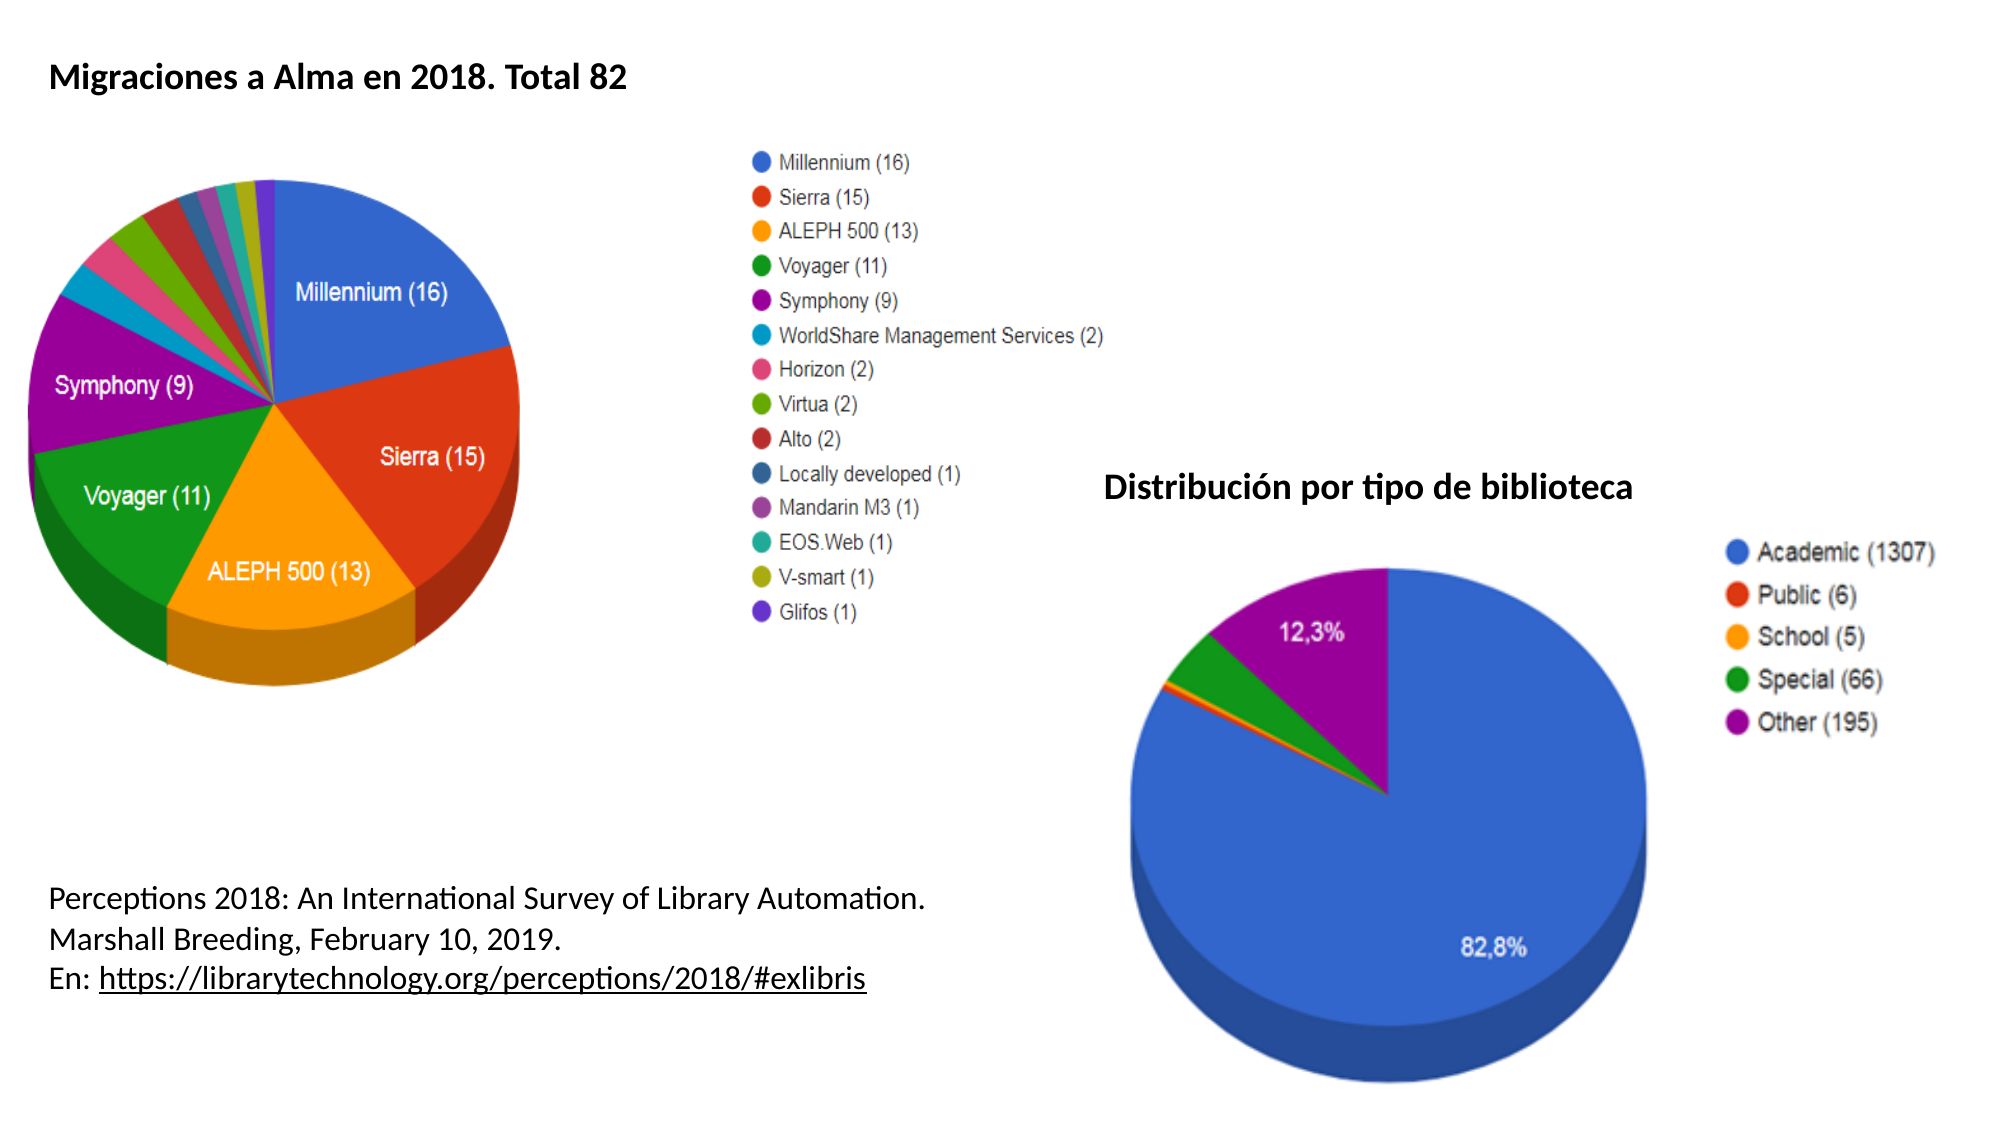

Migraciones a Alma en 2018. Total 82
Distribución por tipo de biblioteca
Perceptions 2018: An International Survey of Library Automation. Marshall Breeding, February 10, 2019.
En: https://librarytechnology.org/perceptions/2018/#exlibris